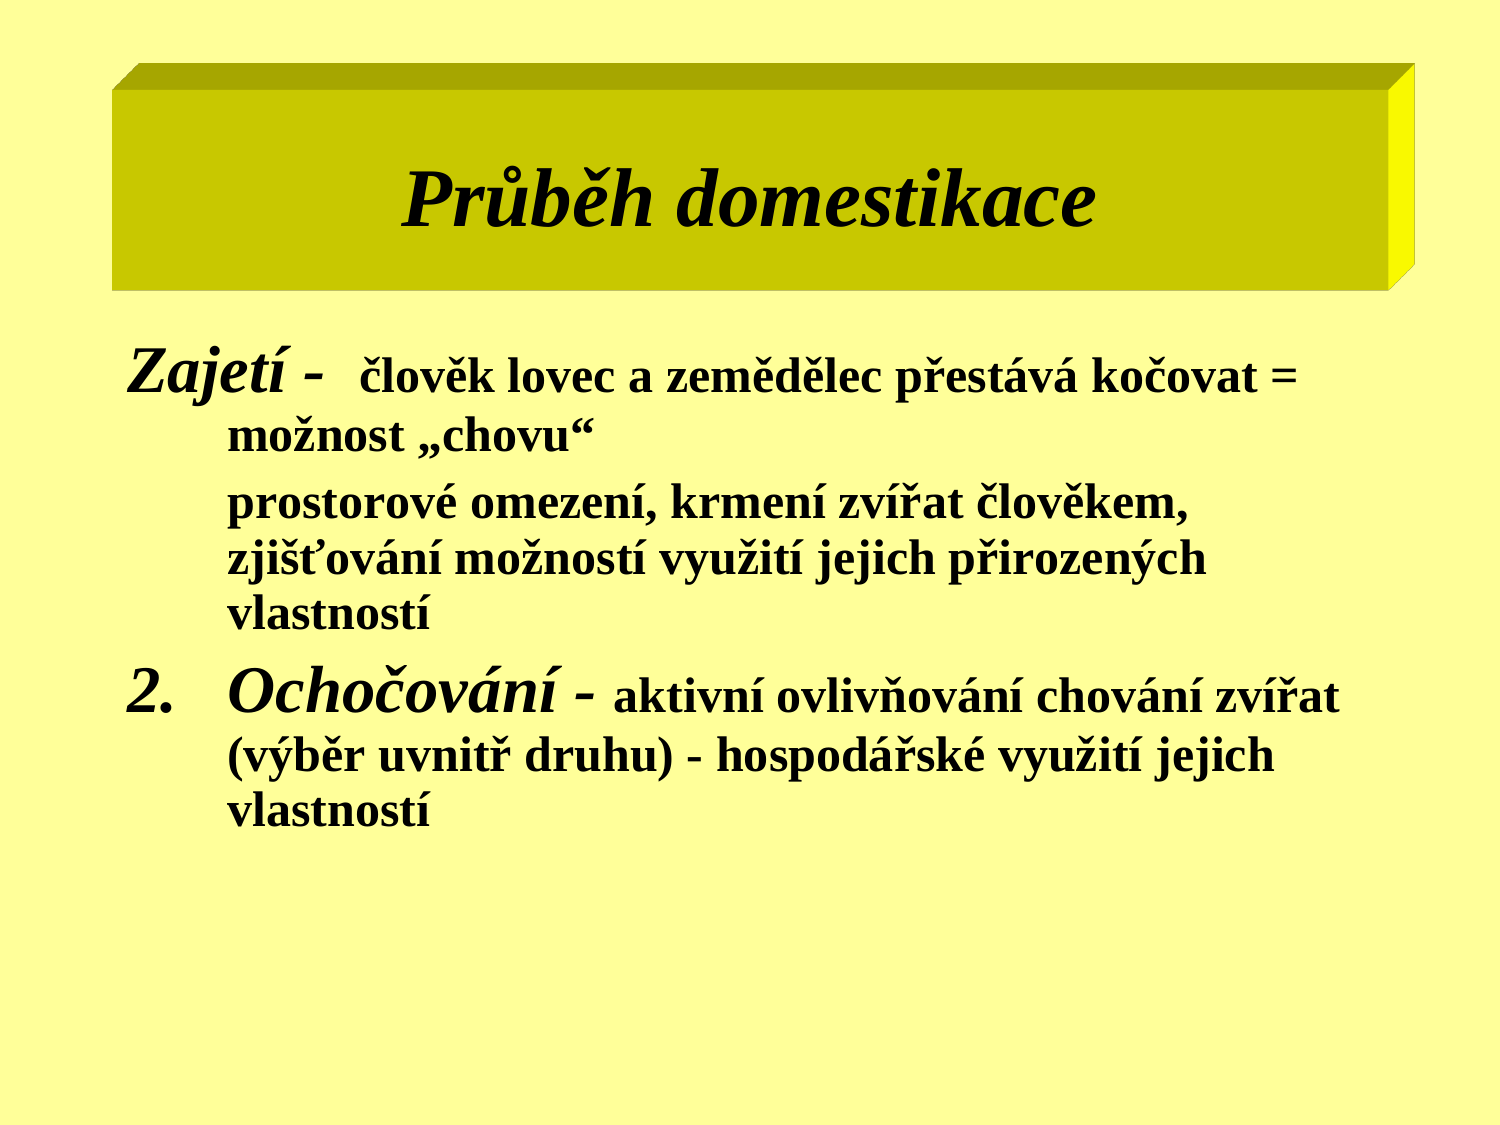

# Průběh domestikace
Zajetí - člověk lovec a zemědělec přestává kočovat = možnost „chovu“
	prostorové omezení, krmení zvířat člověkem, zjišťování možností využití jejich přirozených vlastností
2.   Ochočování - aktivní ovlivňování chování zvířat (výběr uvnitř druhu) - hospodářské využití jejich vlastností